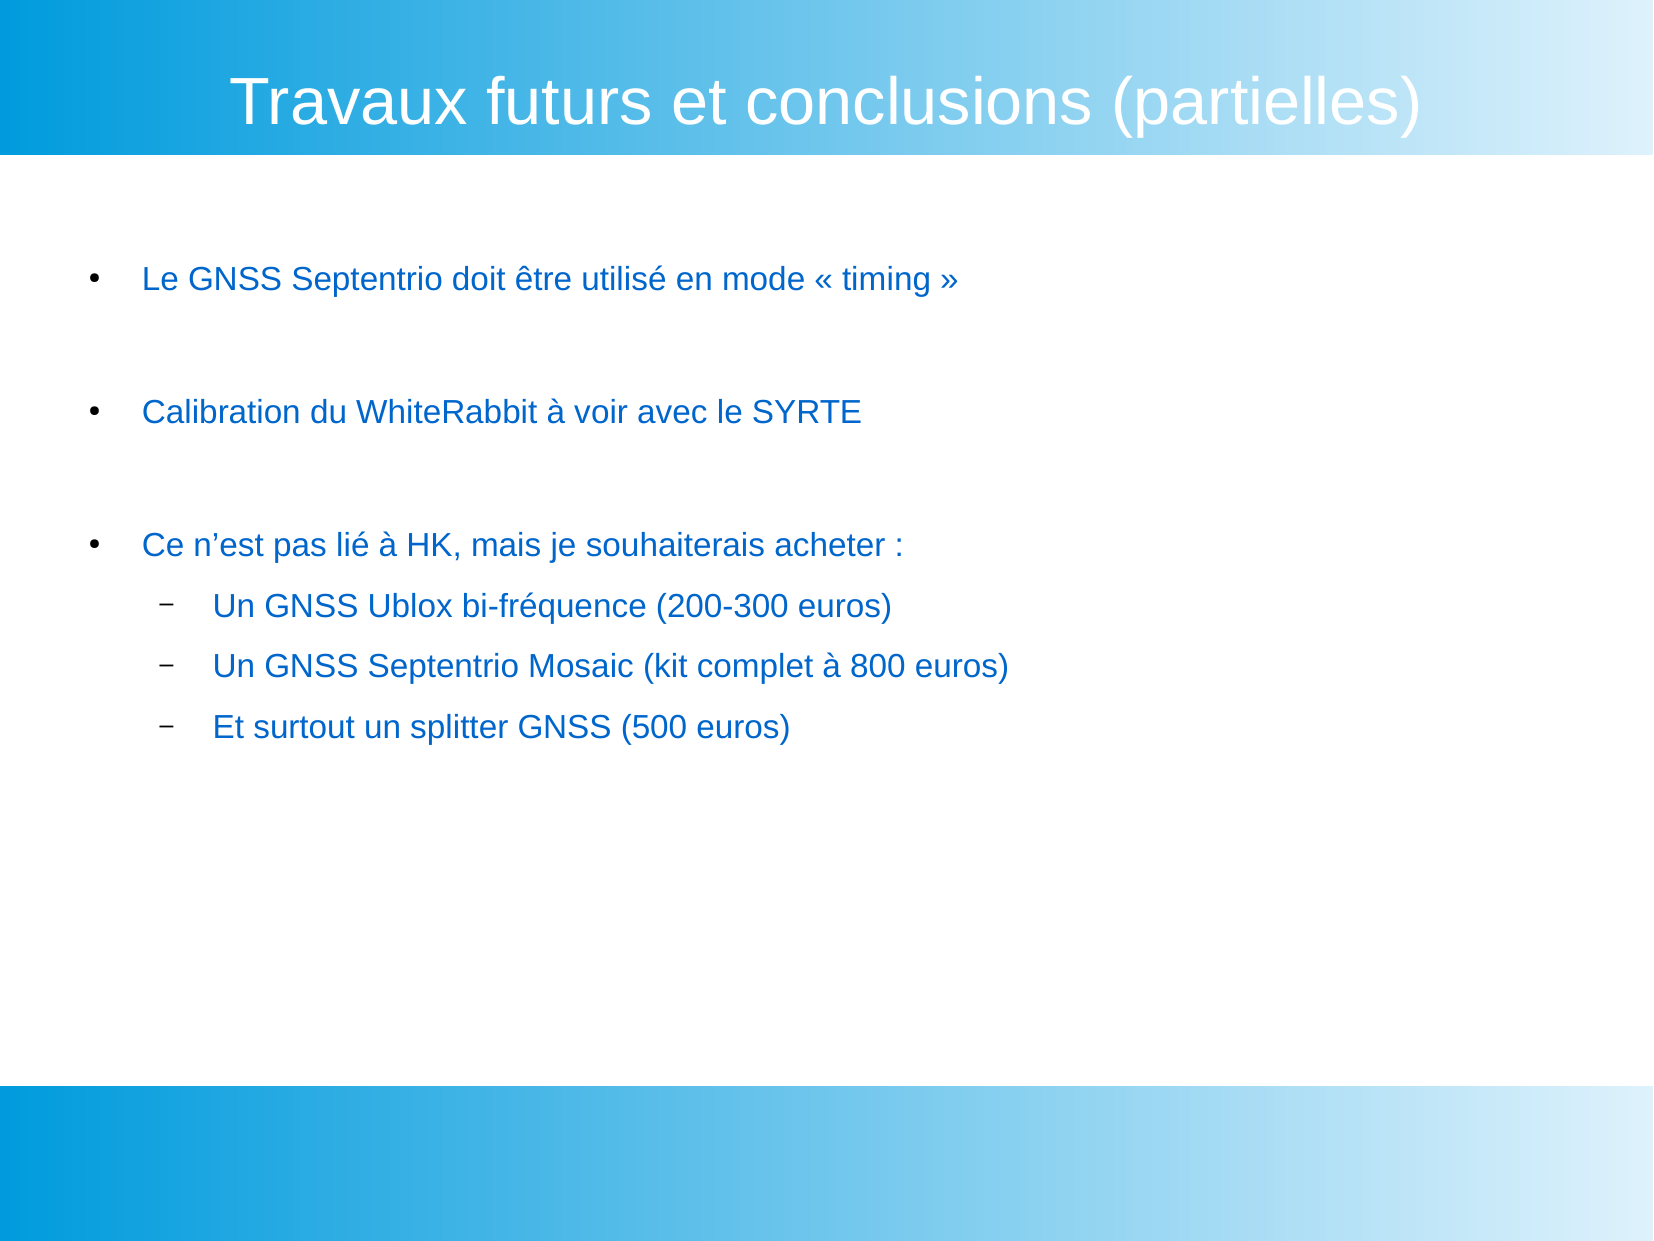

# Travaux futurs et conclusions (partielles)
Le GNSS Septentrio doit être utilisé en mode « timing »
Calibration du WhiteRabbit à voir avec le SYRTE
Ce n’est pas lié à HK, mais je souhaiterais acheter :
Un GNSS Ublox bi-fréquence (200-300 euros)
Un GNSS Septentrio Mosaic (kit complet à 800 euros)
Et surtout un splitter GNSS (500 euros)